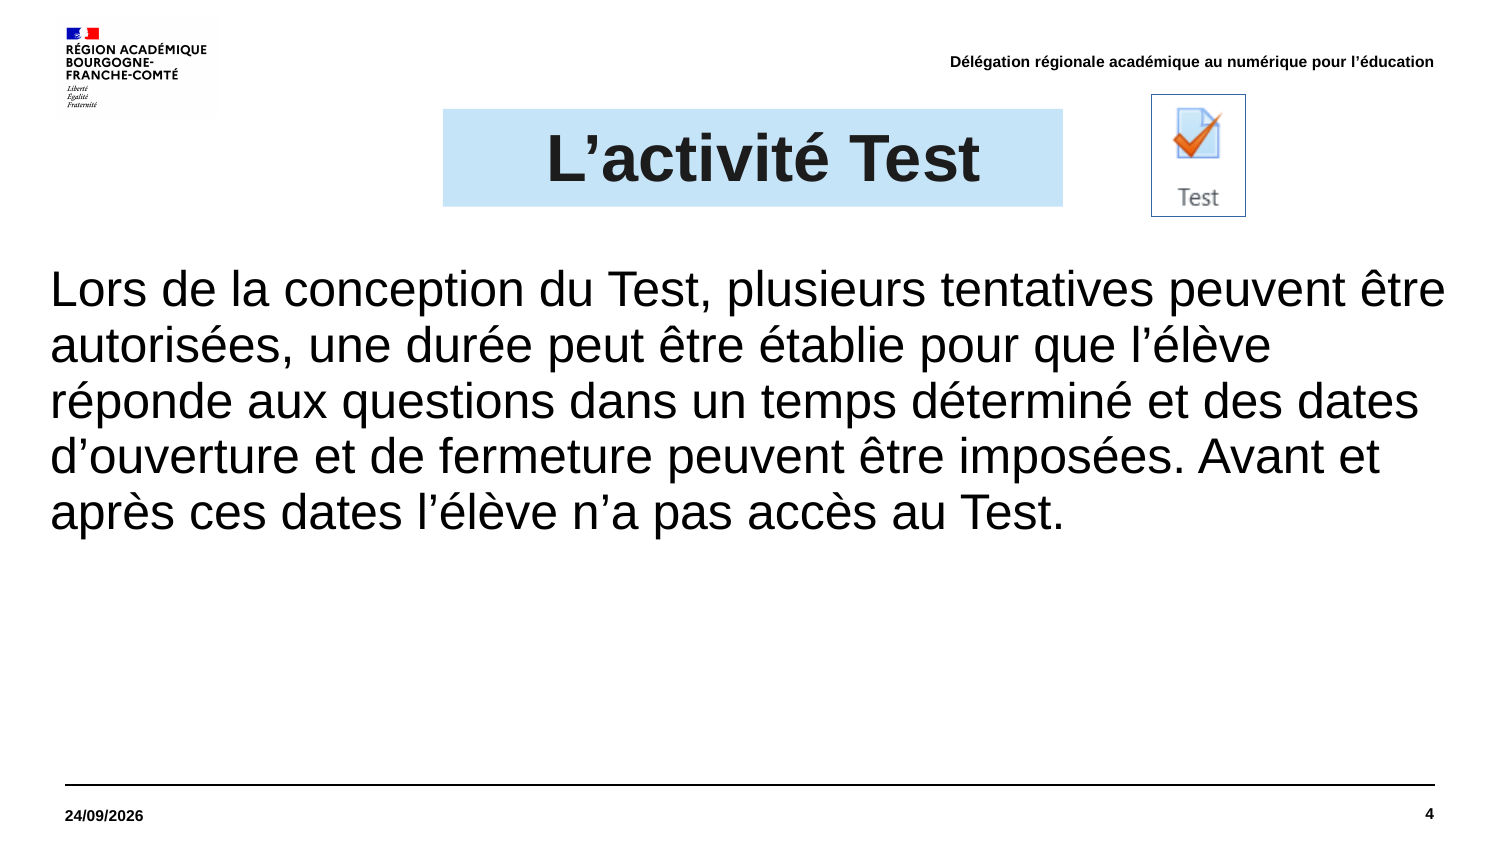

Délégation régionale académique au numérique pour l’éducation
L’activité Test
Lors de la conception du Test, plusieurs tentatives peuvent être autorisées, une durée peut être établie pour que l’élève réponde aux questions dans un temps déterminé et des dates d’ouverture et de fermeture peuvent être imposées. Avant et après ces dates l’élève n’a pas accès au Test.